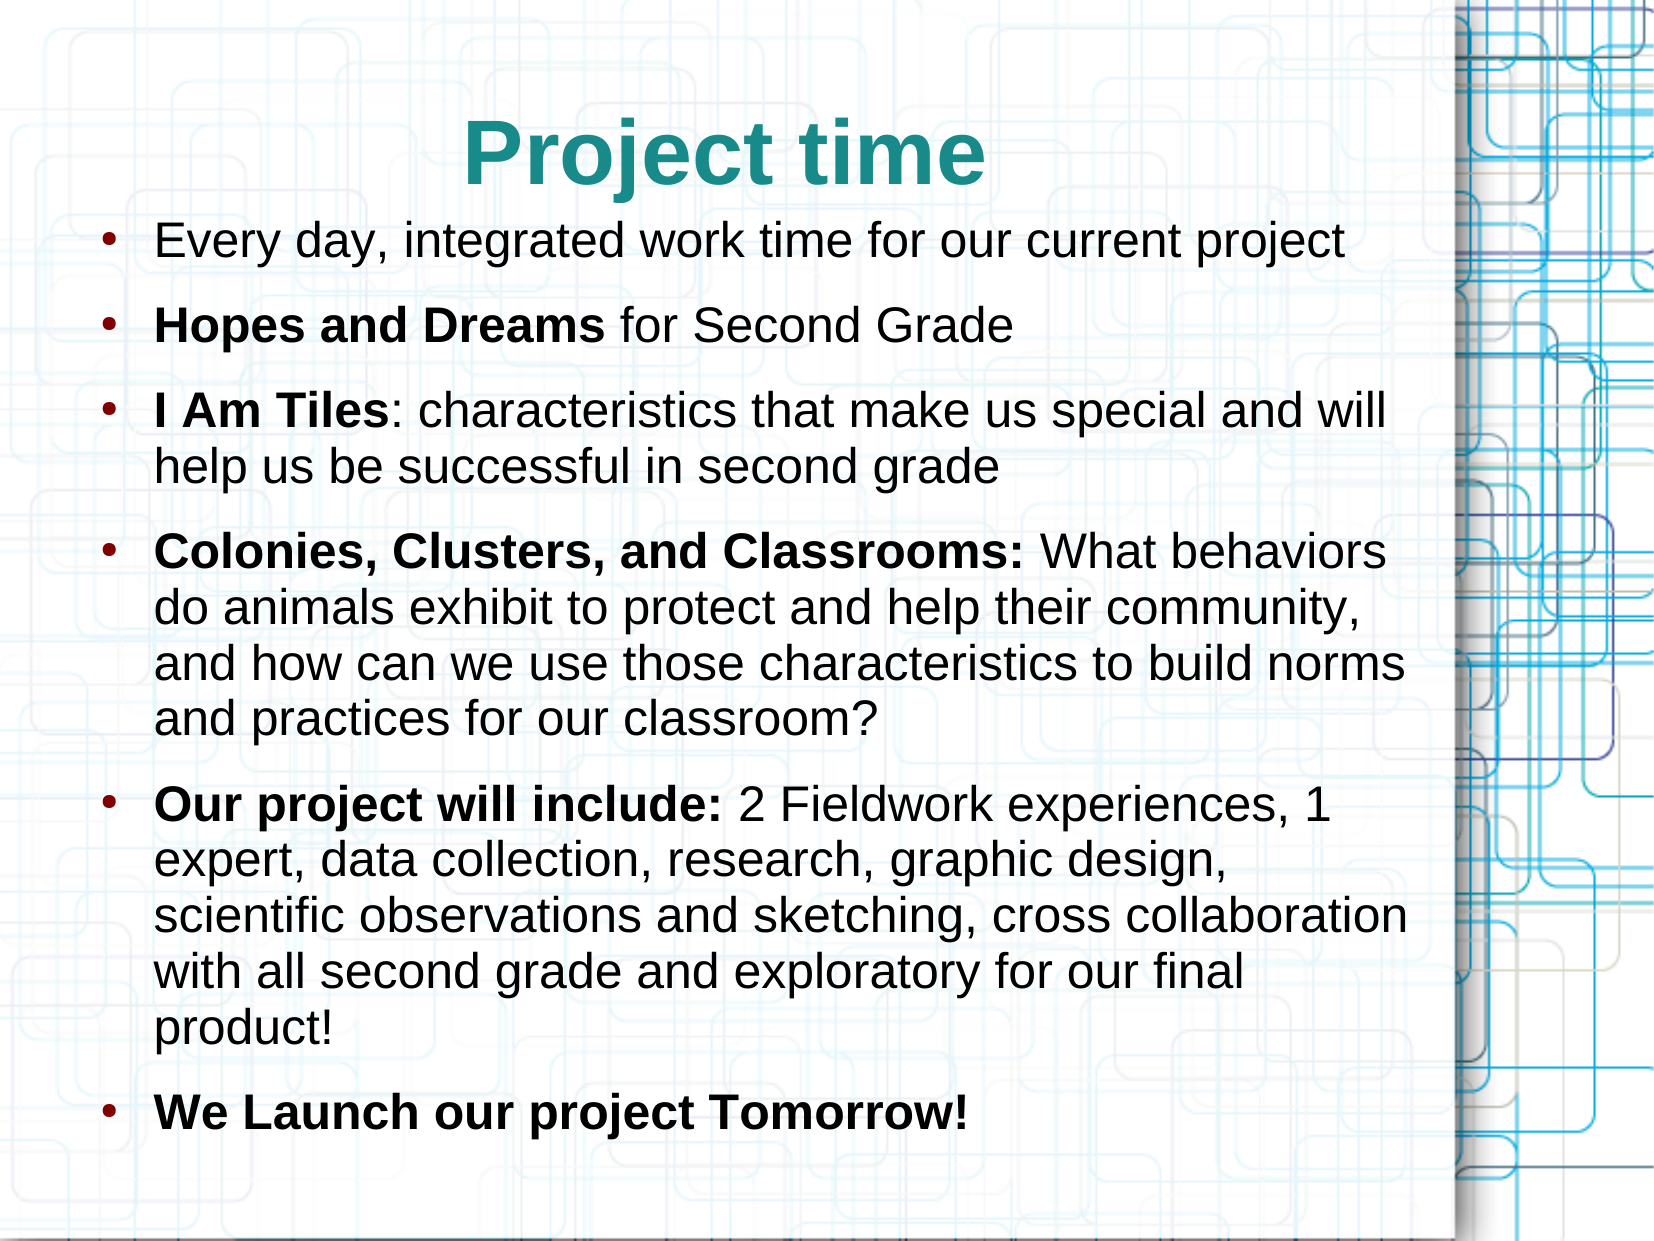

# Project time
Every day, integrated work time for our current project
Hopes and Dreams for Second Grade
I Am Tiles: characteristics that make us special and will help us be successful in second grade
Colonies, Clusters, and Classrooms: What behaviors do animals exhibit to protect and help their community, and how can we use those characteristics to build norms and practices for our classroom?
Our project will include: 2 Fieldwork experiences, 1 expert, data collection, research, graphic design, scientific observations and sketching, cross collaboration with all second grade and exploratory for our final product!
We Launch our project Tomorrow!